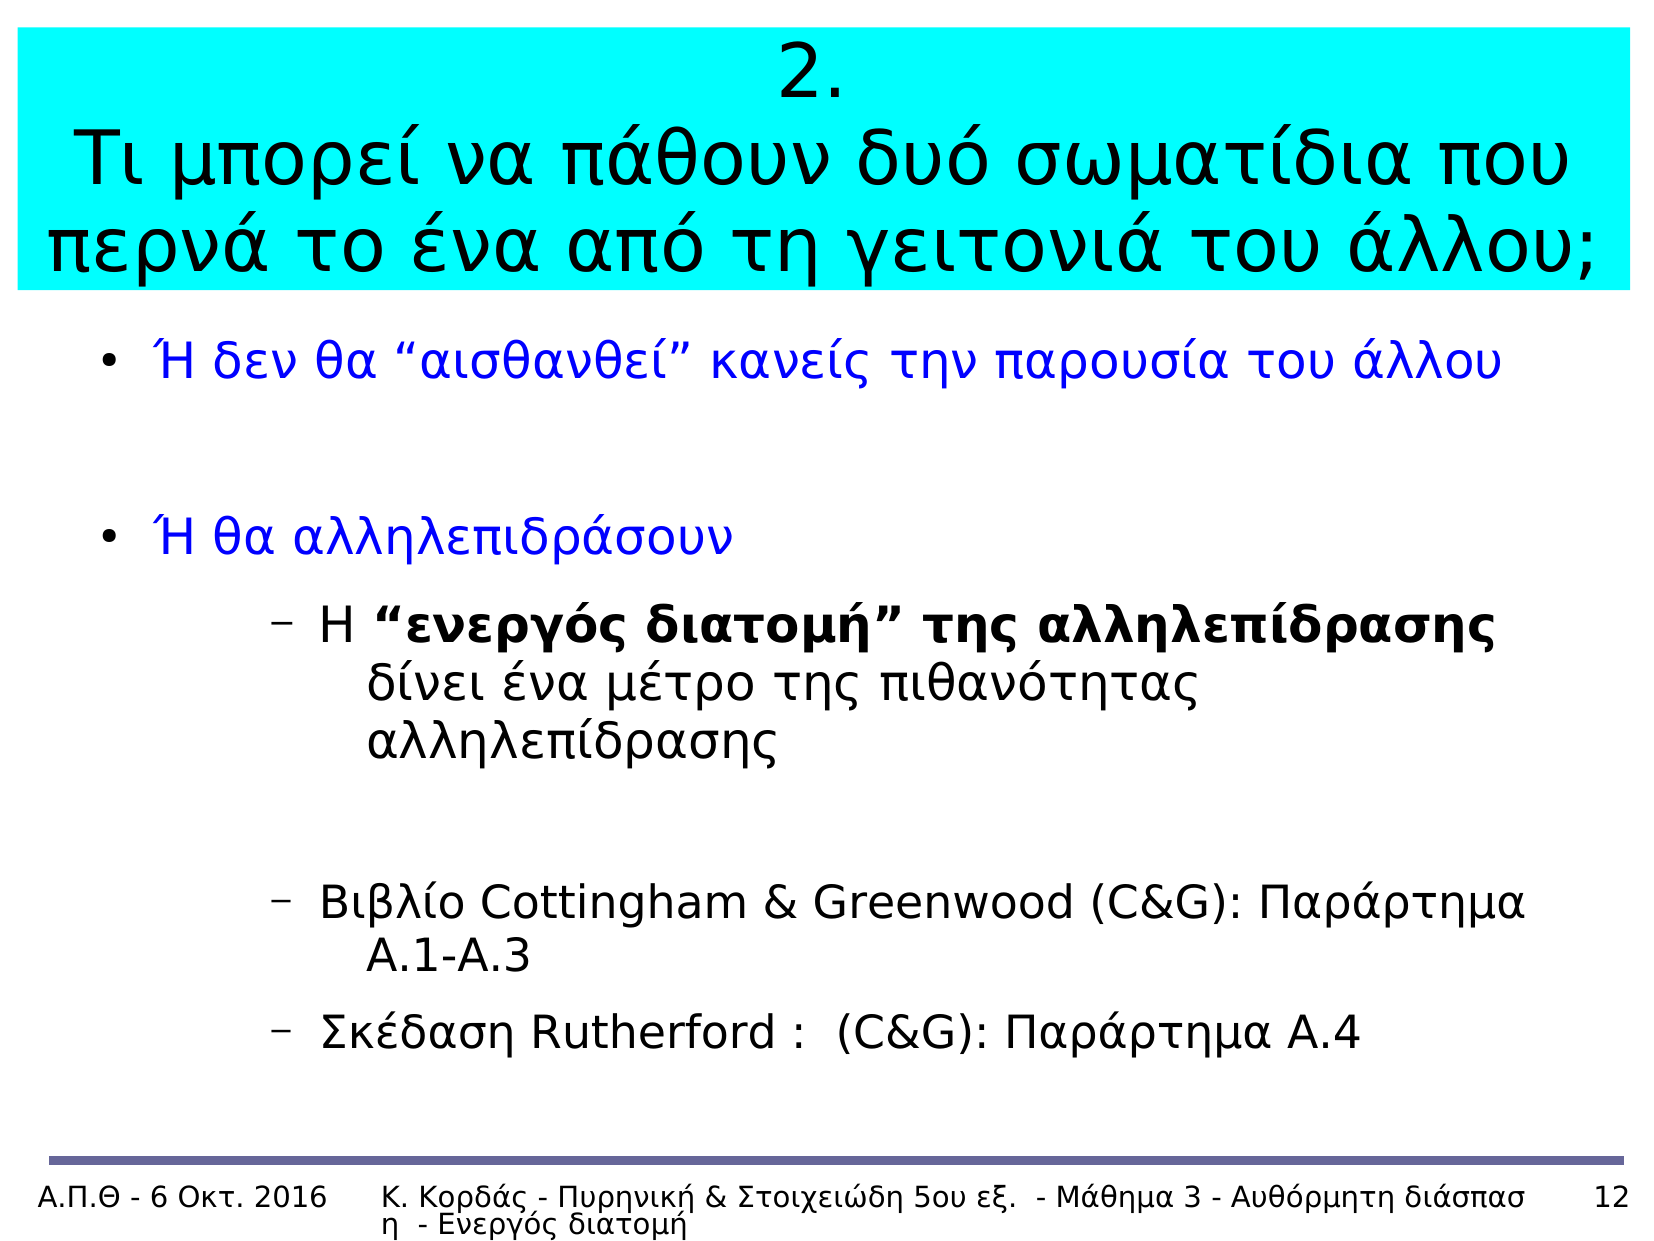

# 2. Τι μπορεί να πάθουν δυό σωματίδια που περνά το ένα από τη γειτονιά του άλλου;
Ή δεν θα “αισθανθεί” κανείς την παρουσία του άλλου
Ή θα αλληλεπιδράσουν
Η “ενεργός διατομή” της αλληλεπίδρασης δίνει ένα μέτρο της πιθανότητας αλληλεπίδρασης
Βιβλίο Cottingham & Greenwood (C&G): Παράρτημα Α.1-Α.3
Σκέδαση Rutherford : (C&G): Παράρτημα Α.4
Α.Π.Θ - 6 Οκτ. 2016
Κ. Κορδάς - Πυρηνική & Στοιχειώδη 5ου εξ. - Μάθημα 3 - Αυθόρμητη διάσπαση - Ενεργός διατομή
12